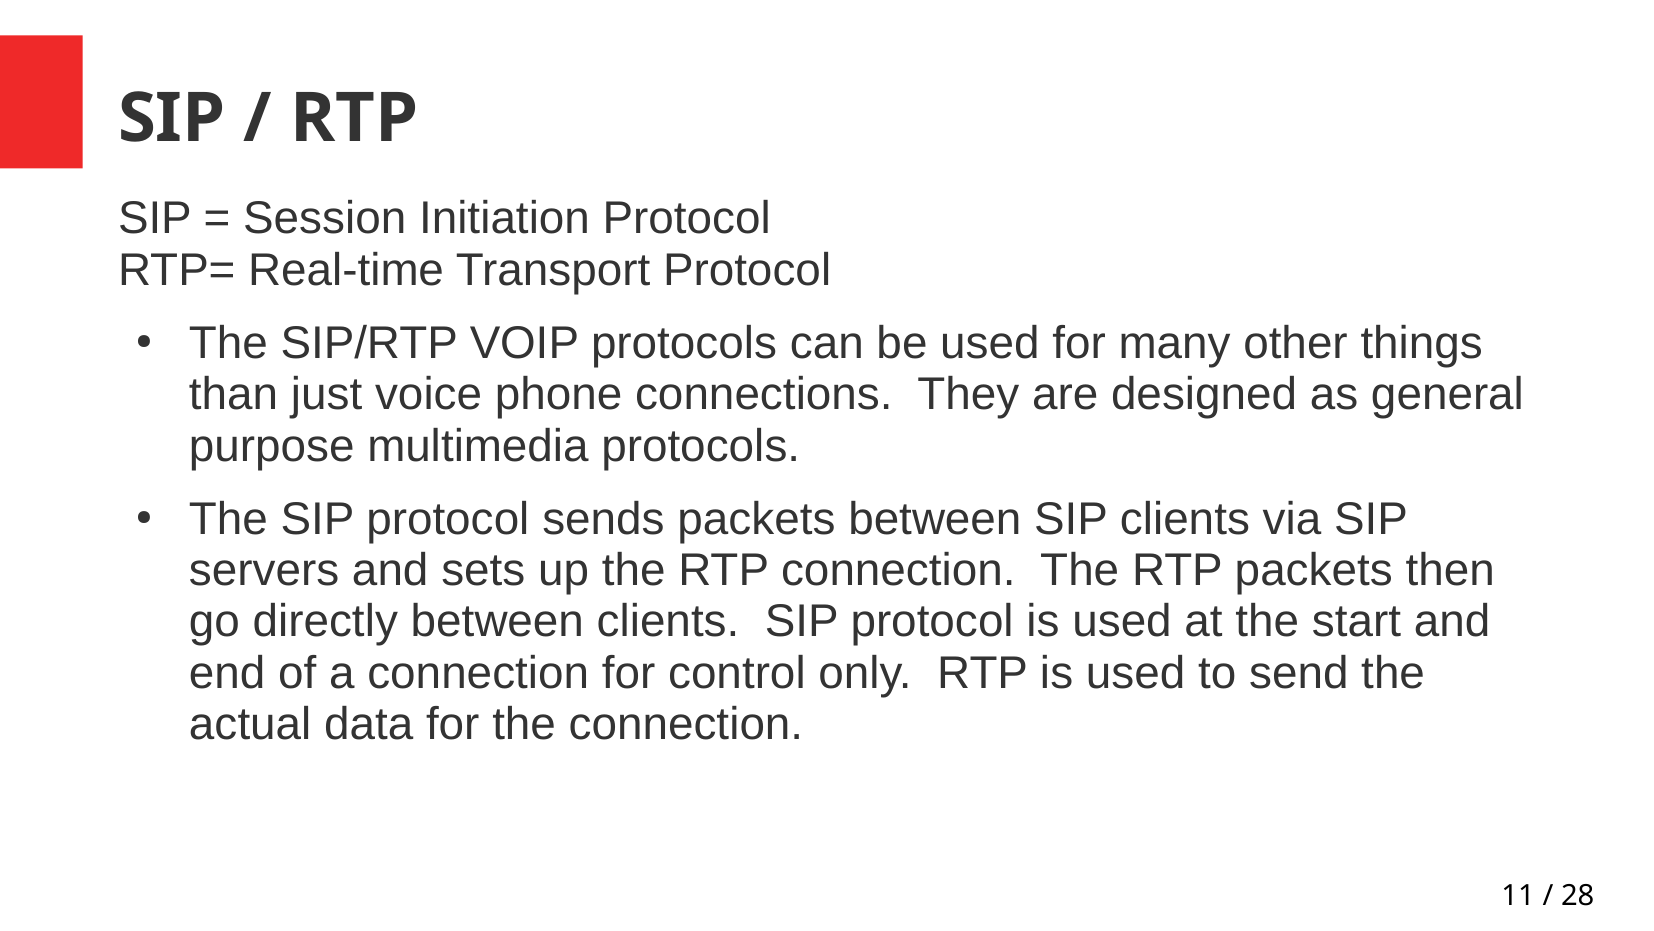

# SIP / RTP
SIP = Session Initiation Protocol
RTP= Real-time Transport Protocol
The SIP/RTP VOIP protocols can be used for many other things than just voice phone connections. They are designed as general purpose multimedia protocols.
The SIP protocol sends packets between SIP clients via SIP servers and sets up the RTP connection. The RTP packets then go directly between clients. SIP protocol is used at the start and end of a connection for control only. RTP is used to send the actual data for the connection.
11